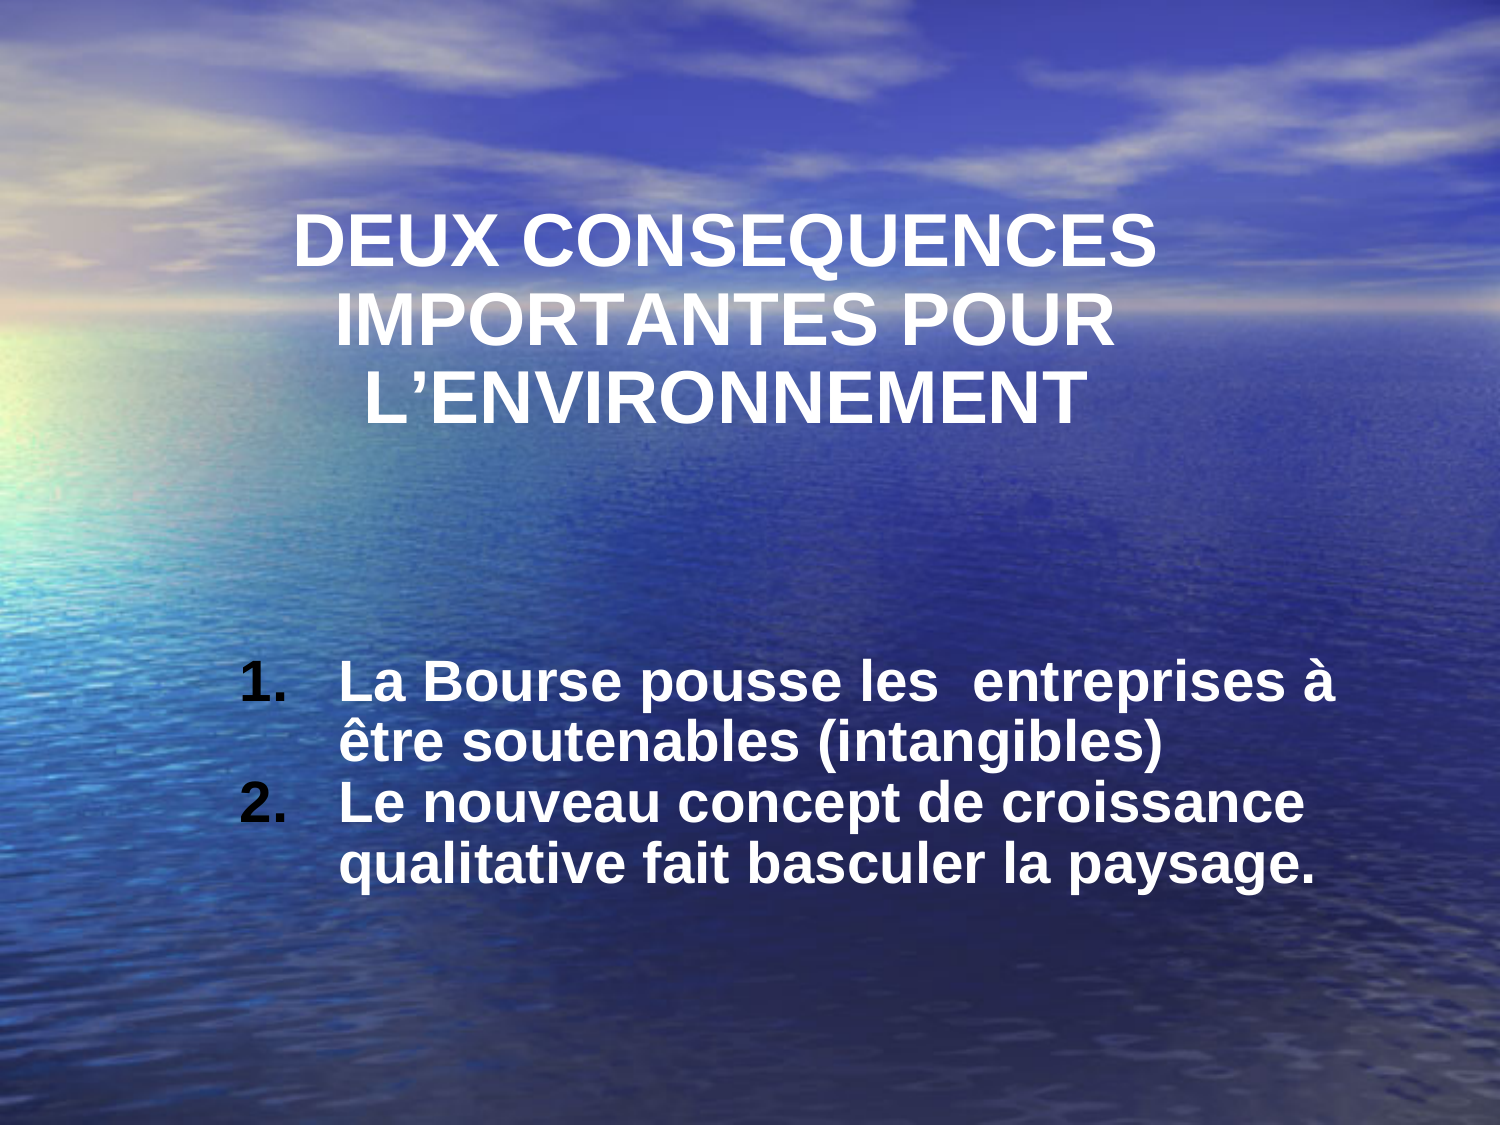

DEUX CONSEQUENCES IMPORTANTES POUR L’ENVIRONNEMENT
La Bourse pousse les entreprises à être soutenables (intangibles)
Le nouveau concept de croissance qualitative fait basculer la paysage.